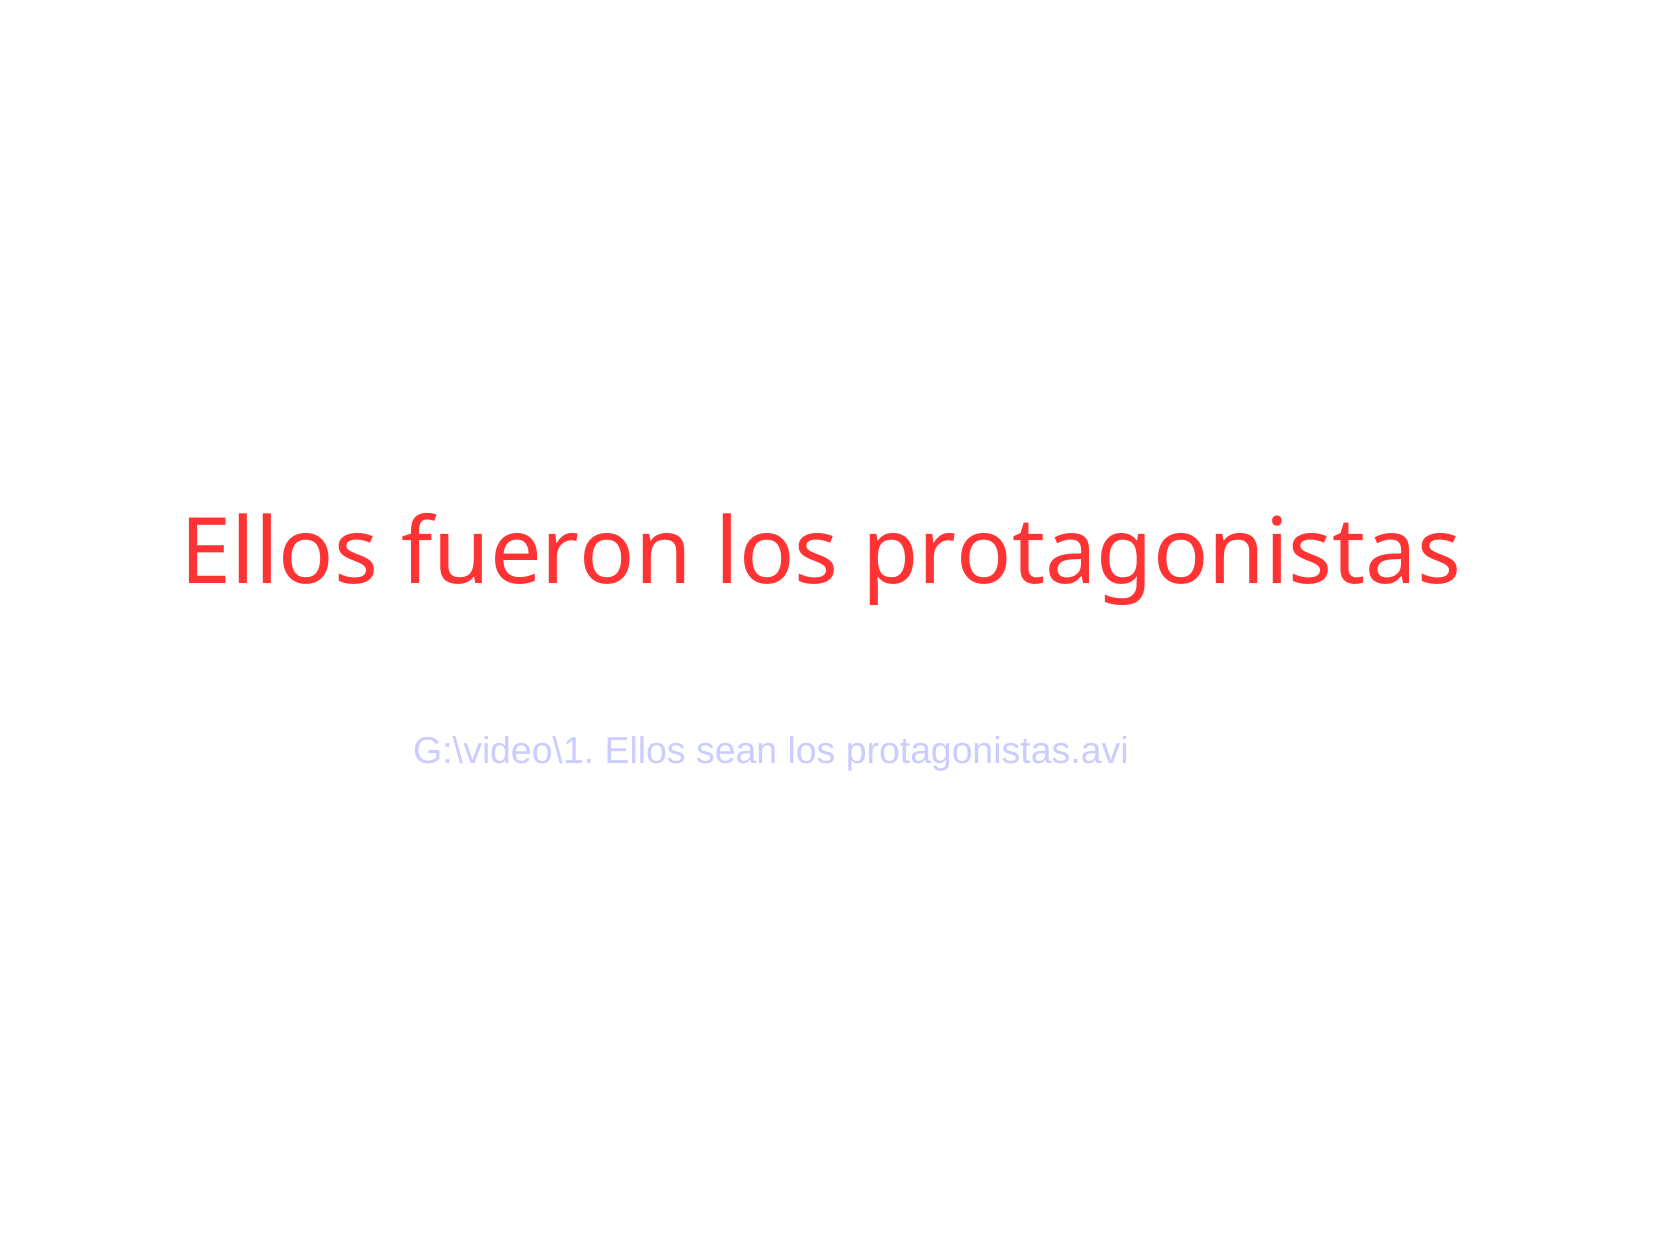

# Ellos fueron los protagonistas
G:\video\1. Ellos sean los protagonistas.avi